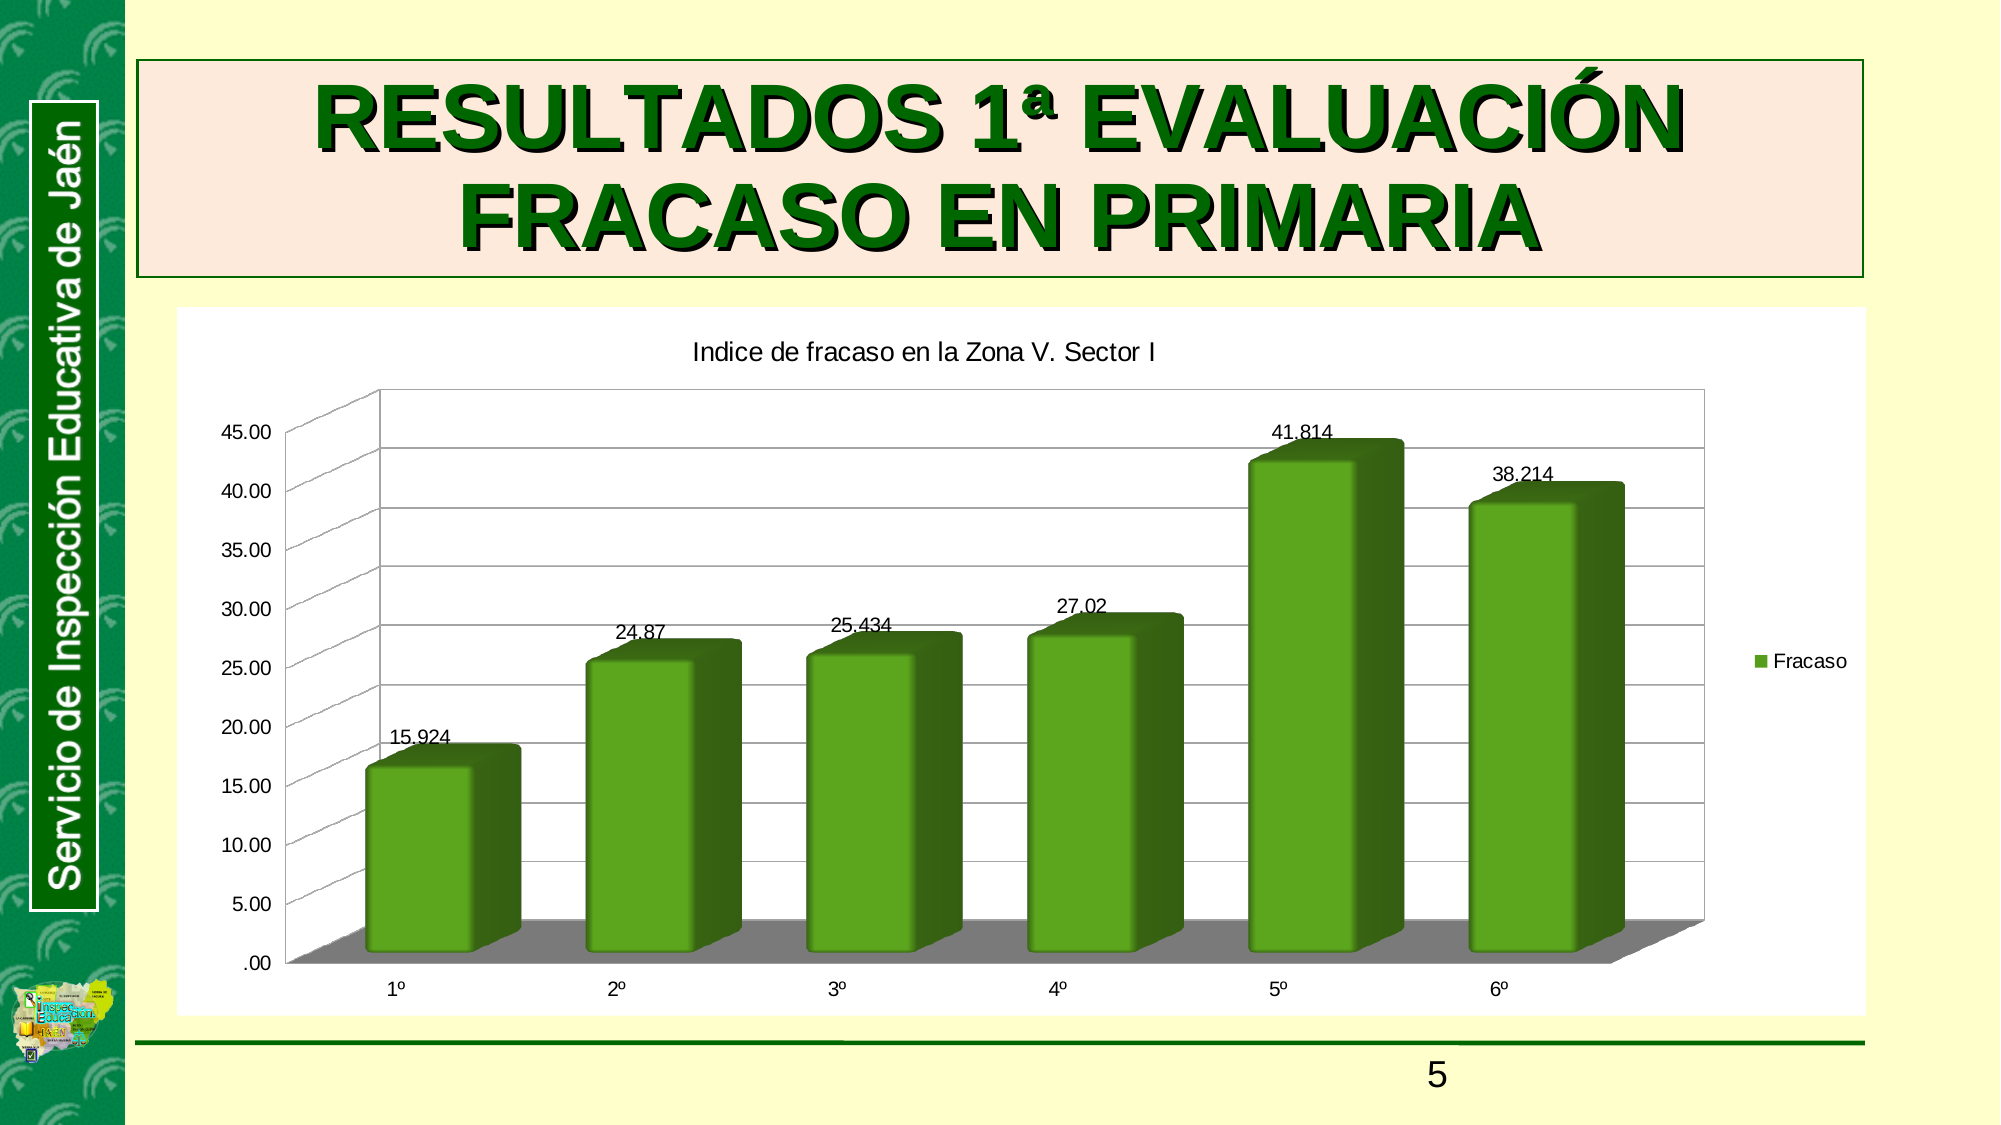

RESULTADOS 1ª EVALUACIÓN FRACASO EN PRIMARIA
[unsupported chart]